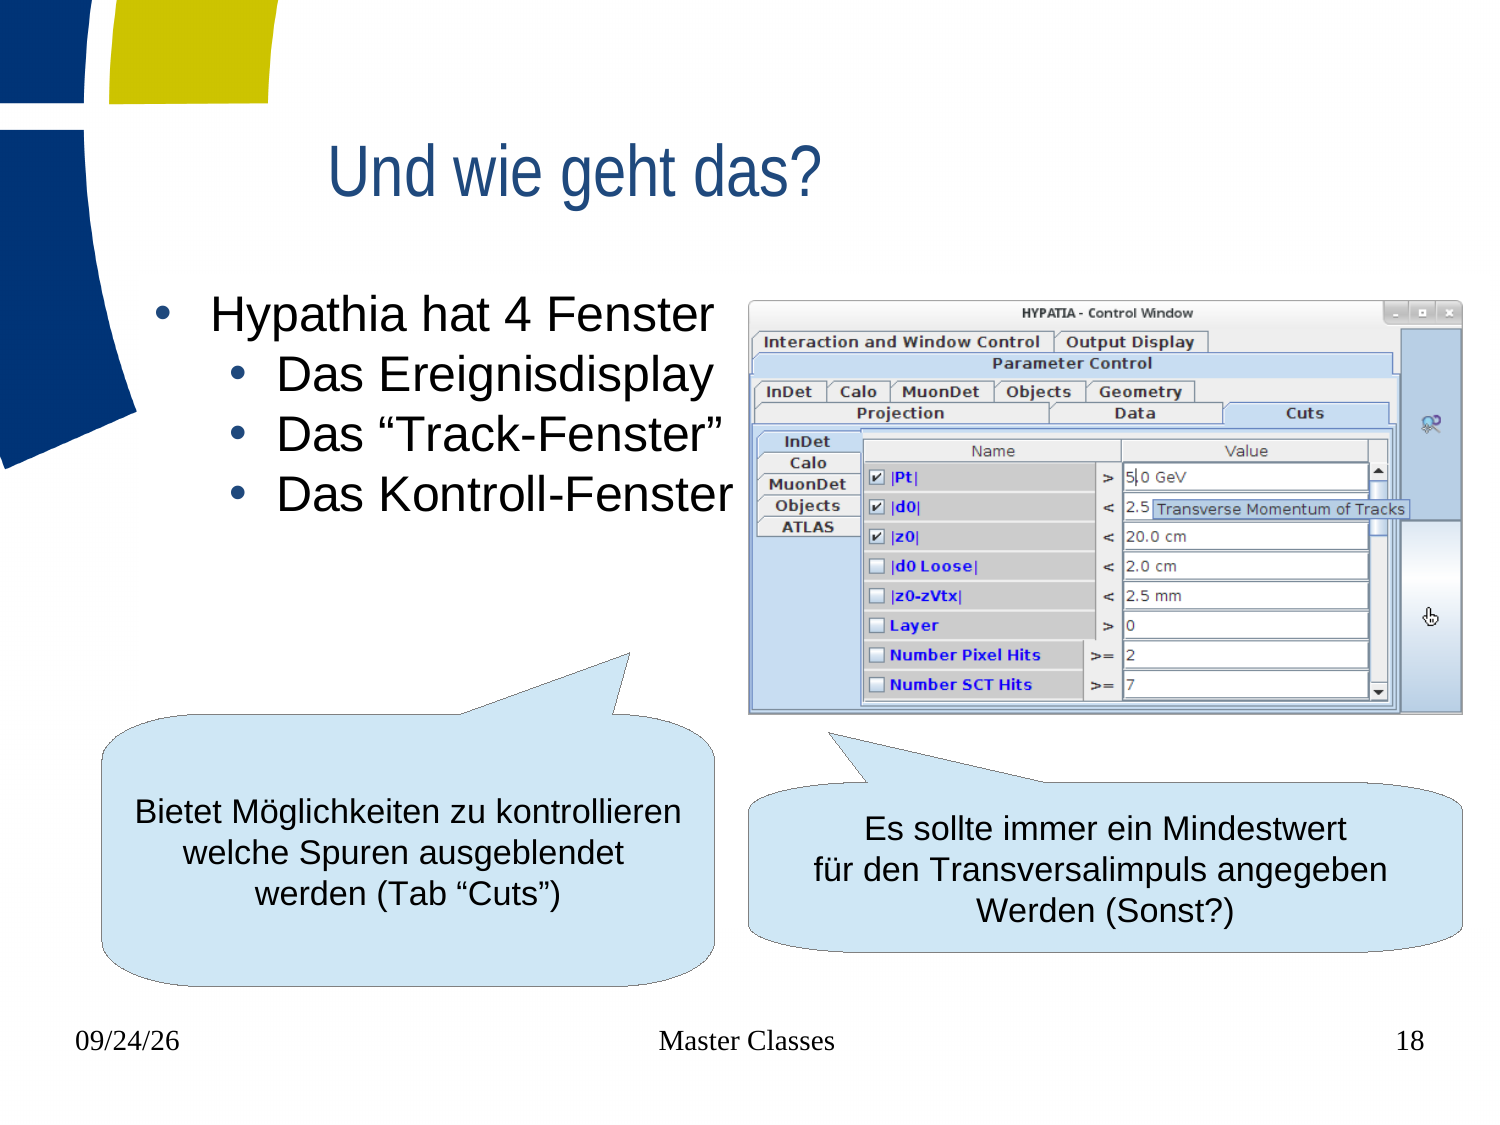

# Und wie geht das?
Hypathia hat 4 Fenster
Das Ereignisdisplay
Das “Track-Fenster”
Das Kontroll-Fenster
Bietet Möglichkeiten zu kontrollieren
welche Spuren ausgeblendet
werden (Tab “Cuts”)
Es sollte immer ein Mindestwert
für den Transversalimpuls angegeben
Werden (Sonst?)
International Masterclasses 2013
18